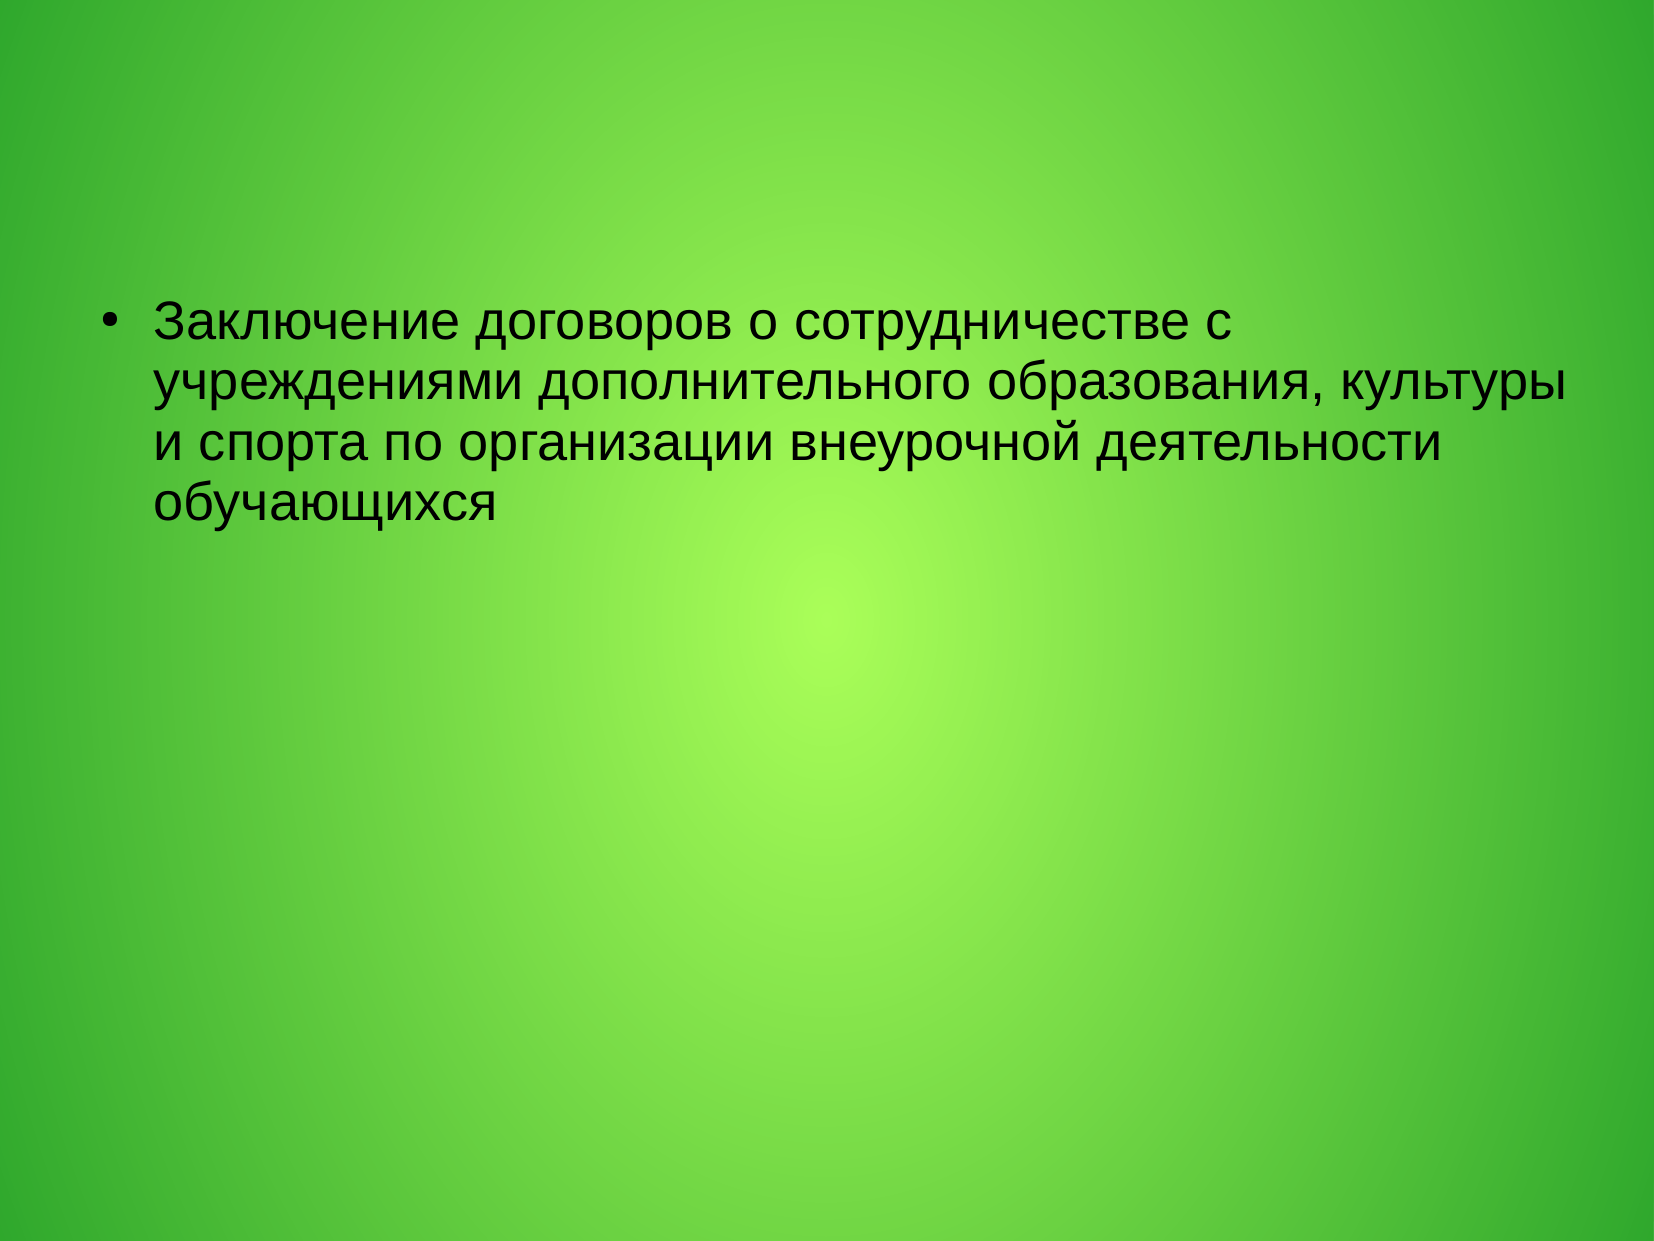

#
Заключение договоров о сотрудничестве с учреждениями дополнительного образования, культуры и спорта по организации внеурочной деятельности обучающихся